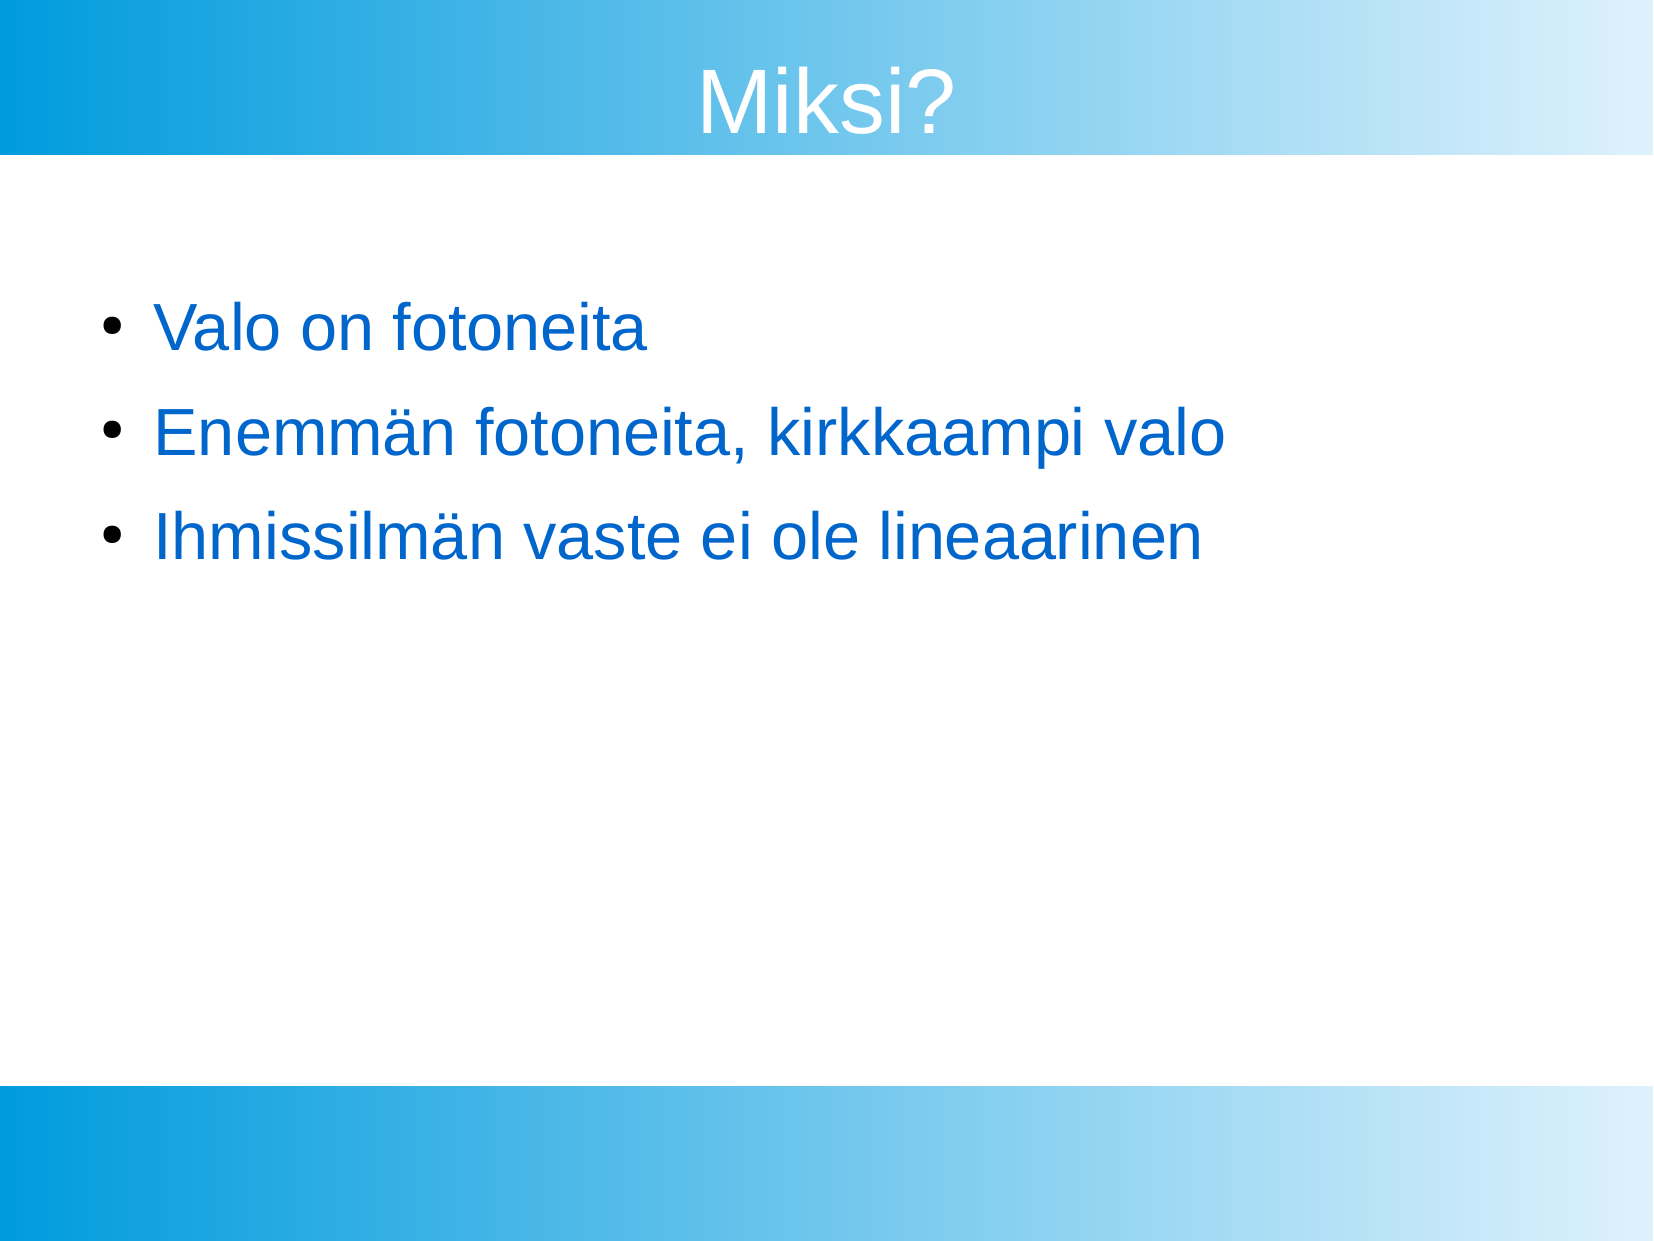

# Miksi?
Valo on fotoneita
Enemmän fotoneita, kirkkaampi valo
Ihmissilmän vaste ei ole lineaarinen